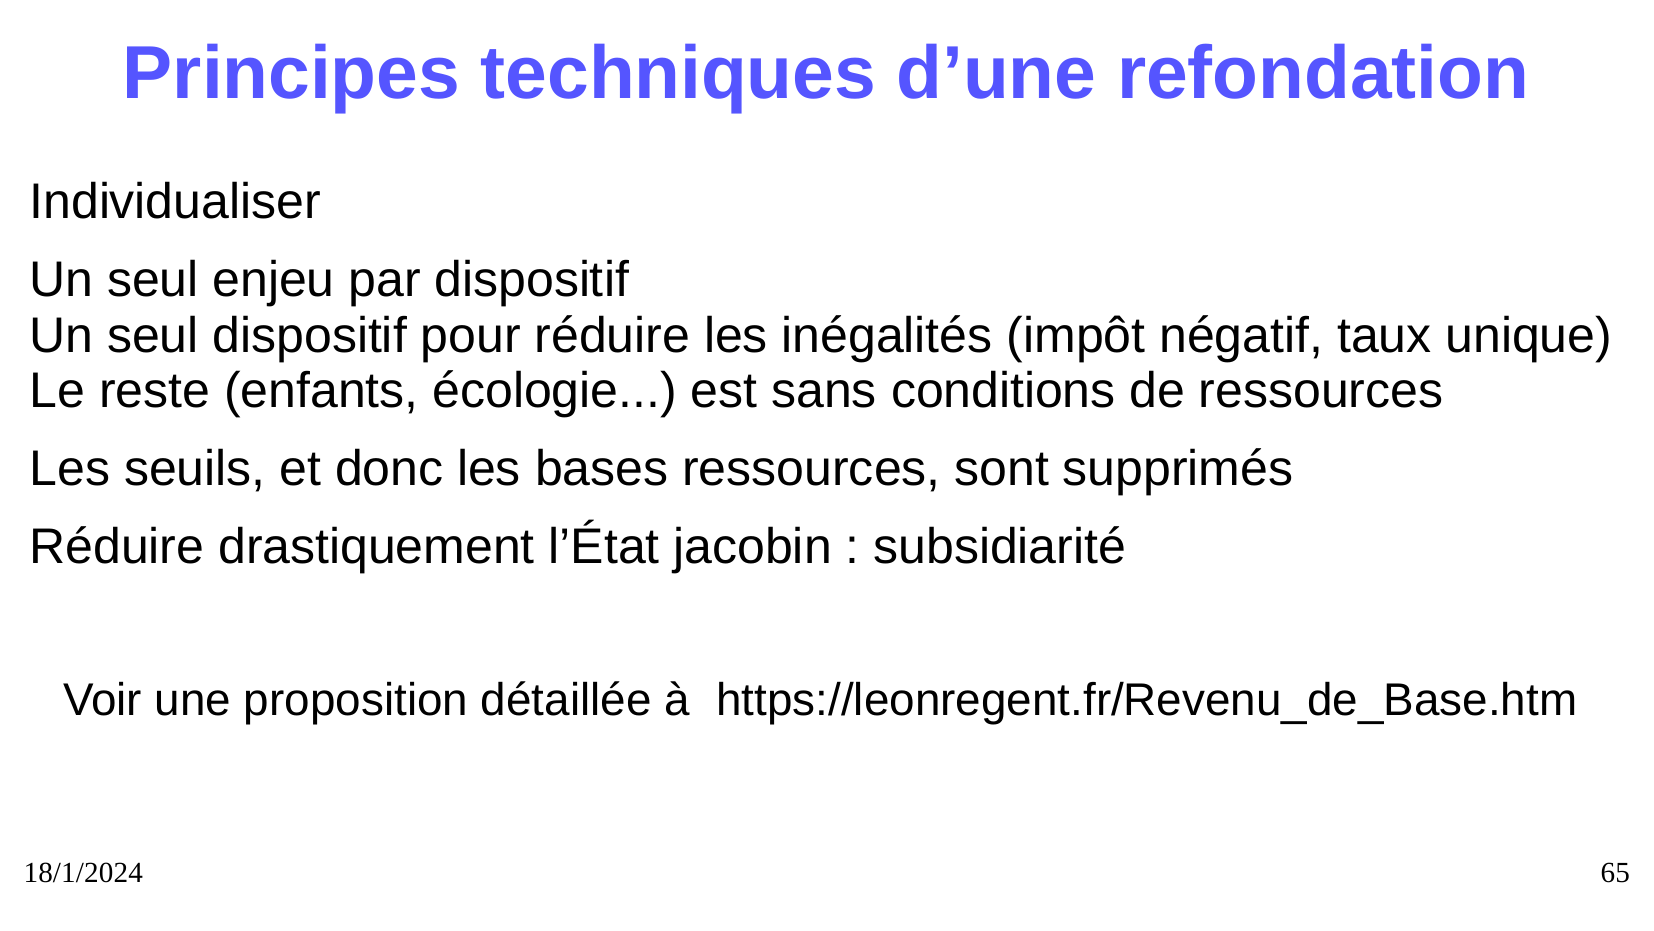

# Principes techniques d’une refondation
Individualiser
Un seul enjeu par dispositif
Un seul dispositif pour réduire les inégalités (impôt négatif, taux unique)
Le reste (enfants, écologie...) est sans conditions de ressources
Les seuils, et donc les bases ressources, sont supprimés
Réduire drastiquement l’État jacobin : subsidiarité
Voir une proposition détaillée à https://leonregent.fr/Revenu_de_Base.htm
18/1/2024
65